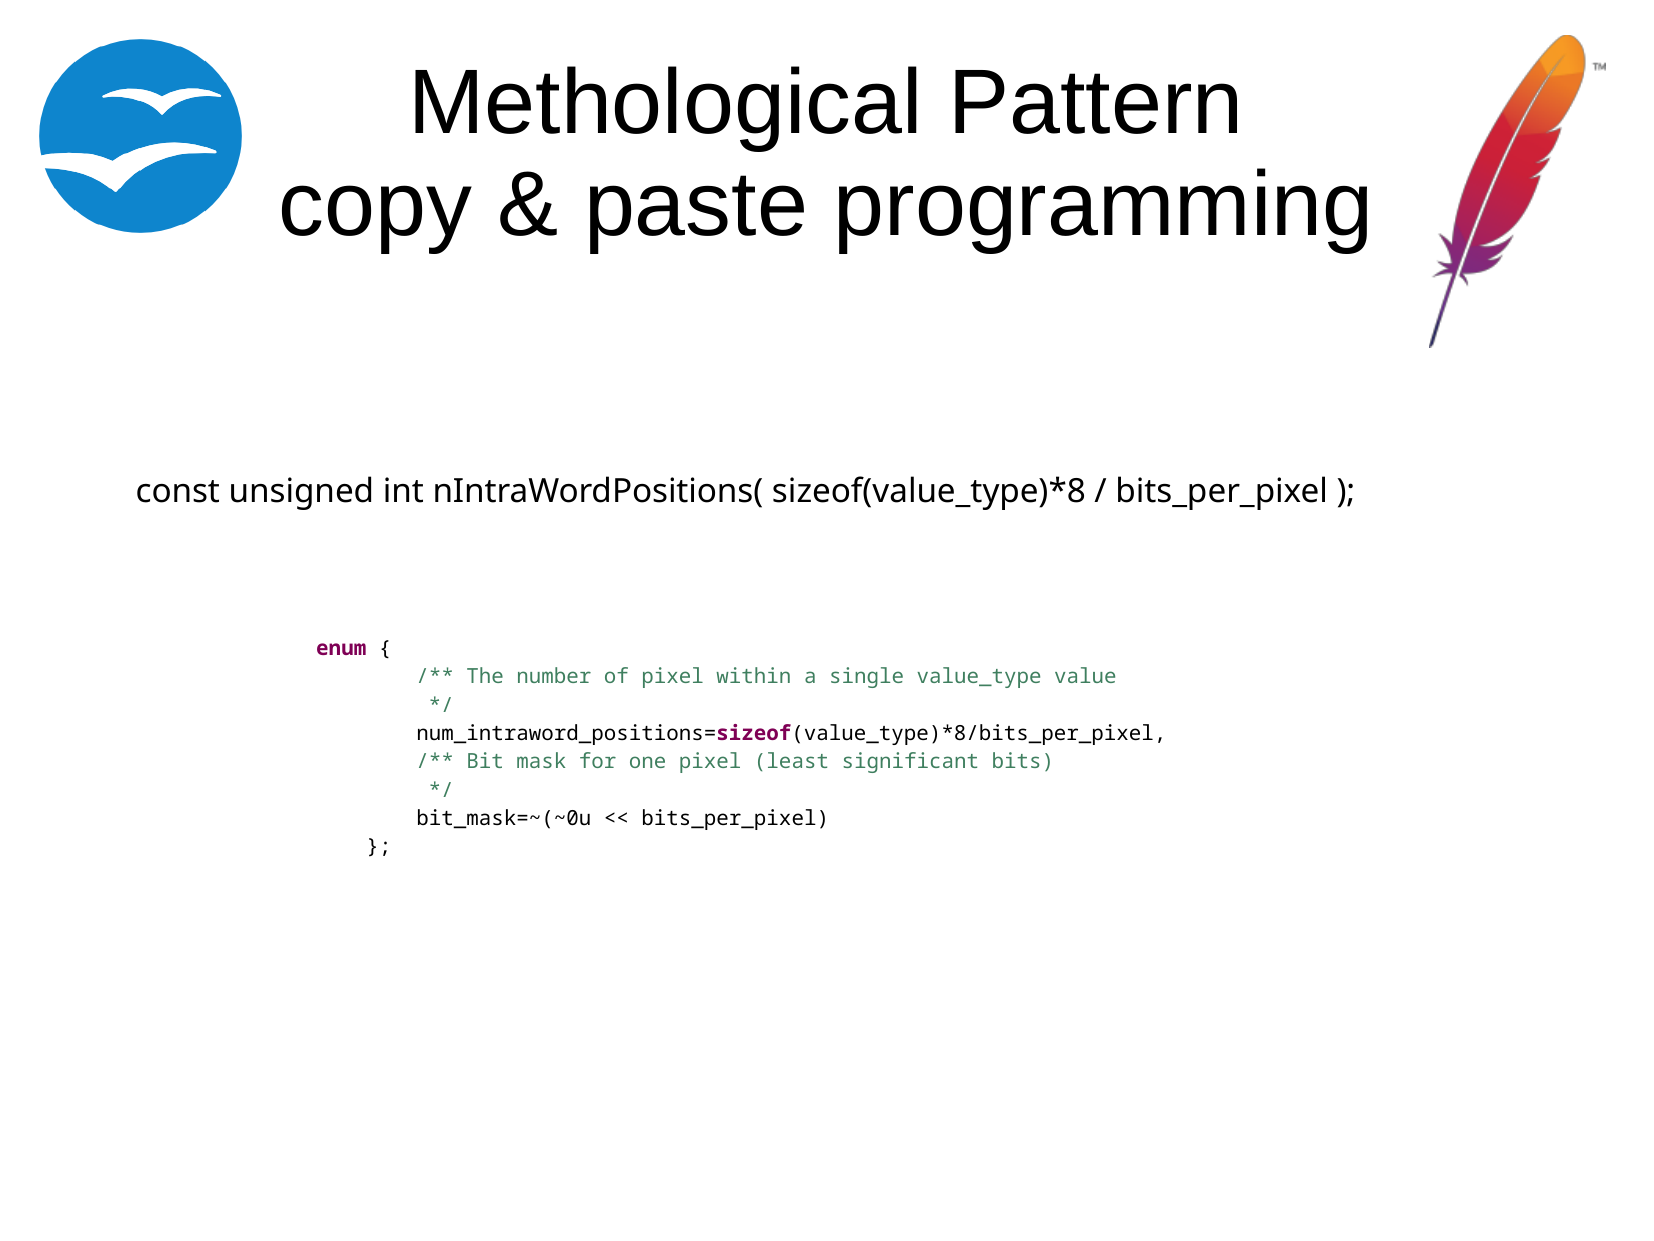

# Methological Pattern copy & paste programming
const unsigned int nIntraWordPositions( sizeof(value_type)*8 / bits_per_pixel );
enum {
 /** The number of pixel within a single value_type value
 */
 num_intraword_positions=sizeof(value_type)*8/bits_per_pixel,
 /** Bit mask for one pixel (least significant bits)
 */
 bit_mask=~(~0u << bits_per_pixel)
 };